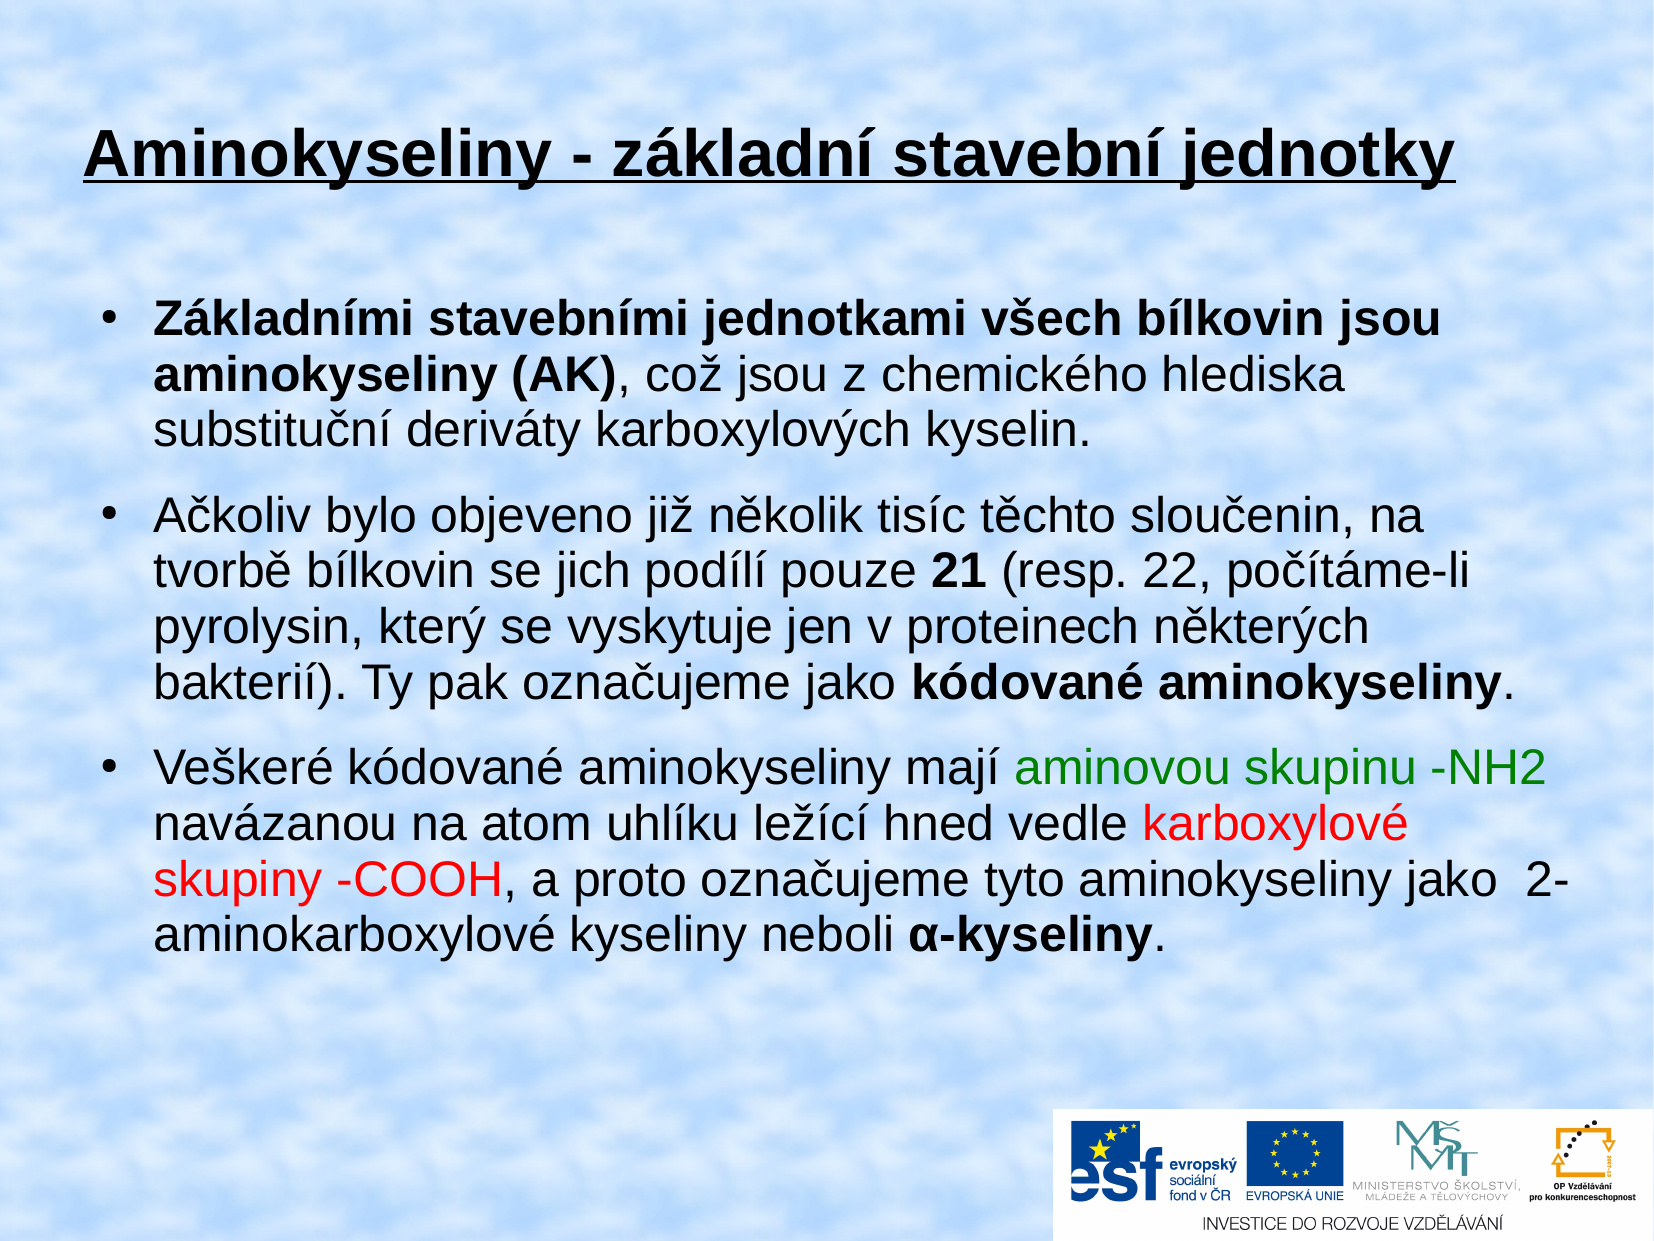

# Aminokyseliny - základní stavební jednotky
Základními stavebními jednotkami všech bílkovin jsou aminokyseliny (AK), což jsou z chemického hlediska substituční deriváty karboxylových kyselin.
Ačkoliv bylo objeveno již několik tisíc těchto sloučenin, na tvorbě bílkovin se jich podílí pouze 21 (resp. 22, počítáme-li pyrolysin, který se vyskytuje jen v proteinech některých bakterií). Ty pak označujeme jako kódované aminokyseliny.
Veškeré kódované aminokyseliny mají aminovou skupinu -NH2 navázanou na atom uhlíku ležící hned vedle karboxylové skupiny -COOH, a proto označujeme tyto aminokyseliny jako 2-aminokarboxylové kyseliny neboli α-kyseliny.